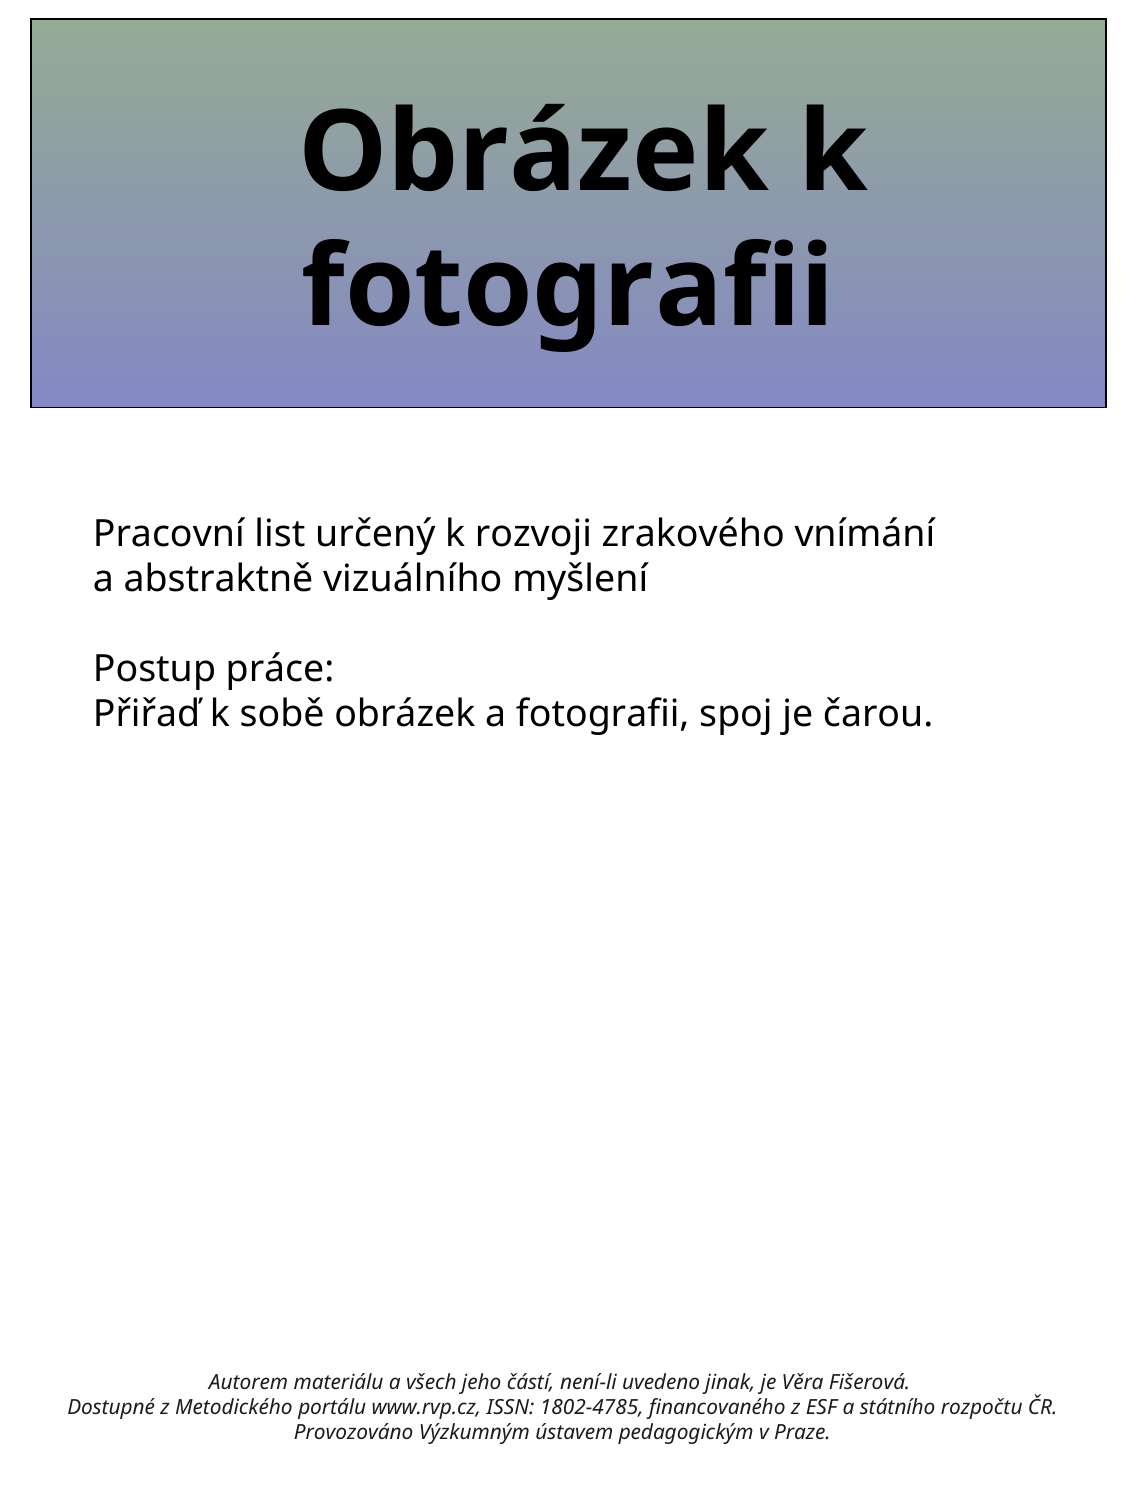

# Obrázek k fotografii
Pracovní list určený k rozvoji zrakového vnímání
a abstraktně vizuálního myšlení
Postup práce:
Přiřaď k sobě obrázek a fotografii, spoj je čarou.
Autorem materiálu a všech jeho částí, není-li uvedeno jinak, je Věra Fišerová.
Dostupné z Metodického portálu www.rvp.cz, ISSN: 1802-4785, financovaného z ESF a státního rozpočtu ČR.
Provozováno Výzkumným ústavem pedagogickým v Praze.